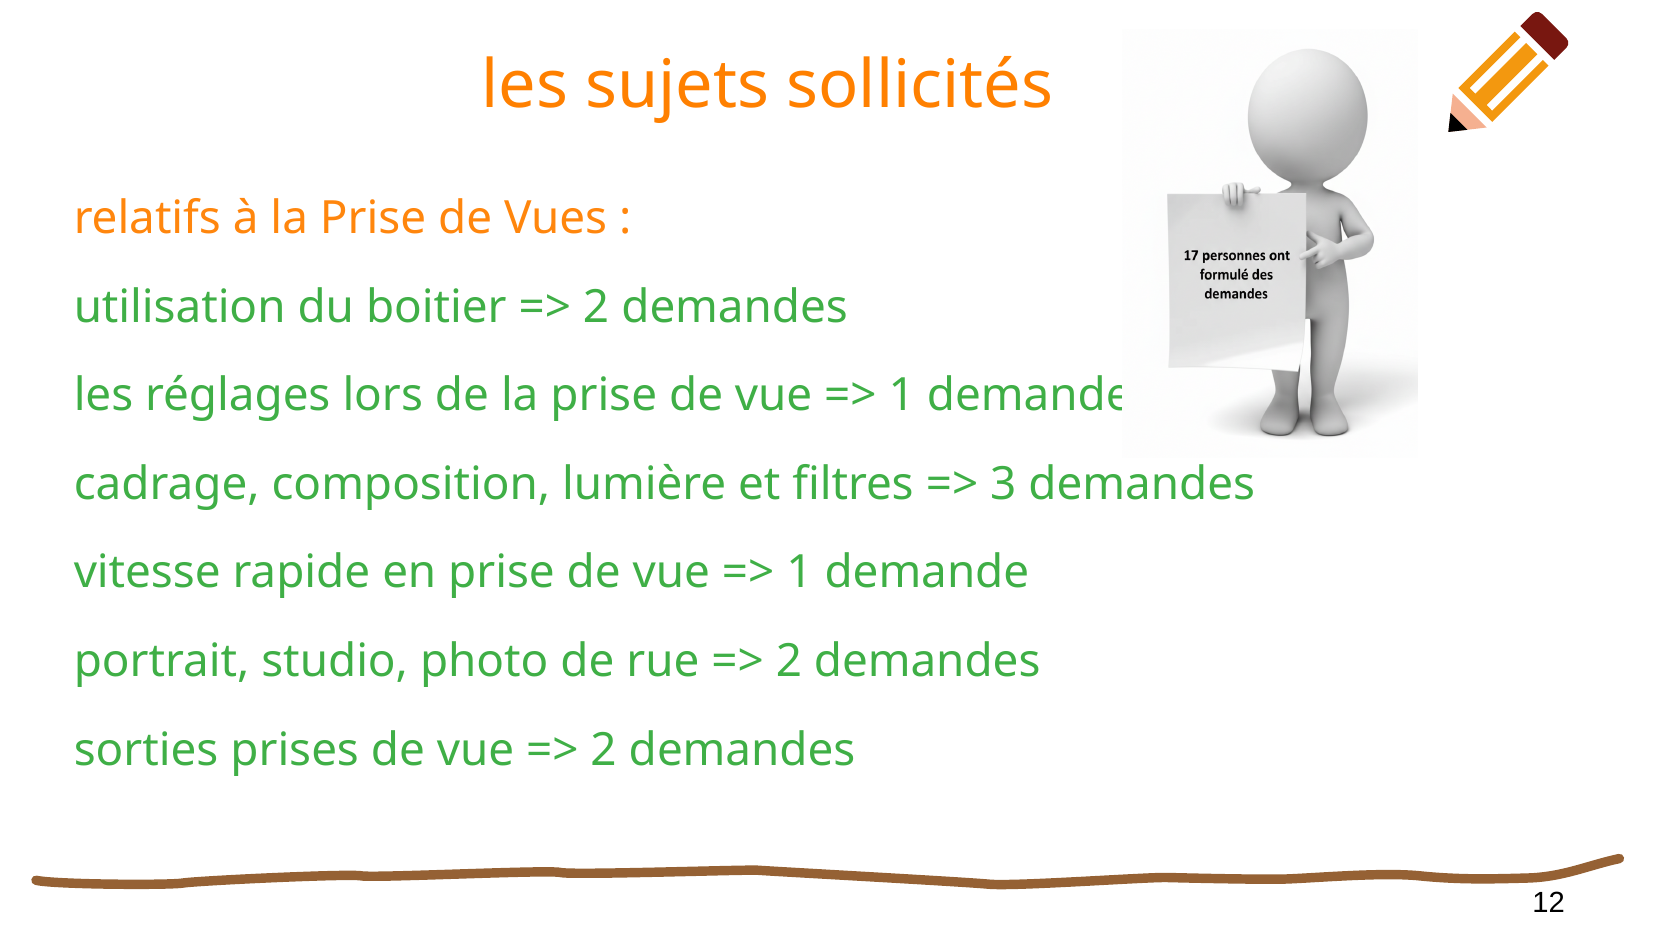

# les sujets sollicités
relatifs à la Prise de Vues :
utilisation du boitier => 2 demandes
les réglages lors de la prise de vue => 1 demande
cadrage, composition, lumière et filtres => 3 demandes
vitesse rapide en prise de vue => 1 demande
portrait, studio, photo de rue => 2 demandes
sorties prises de vue => 2 demandes
12